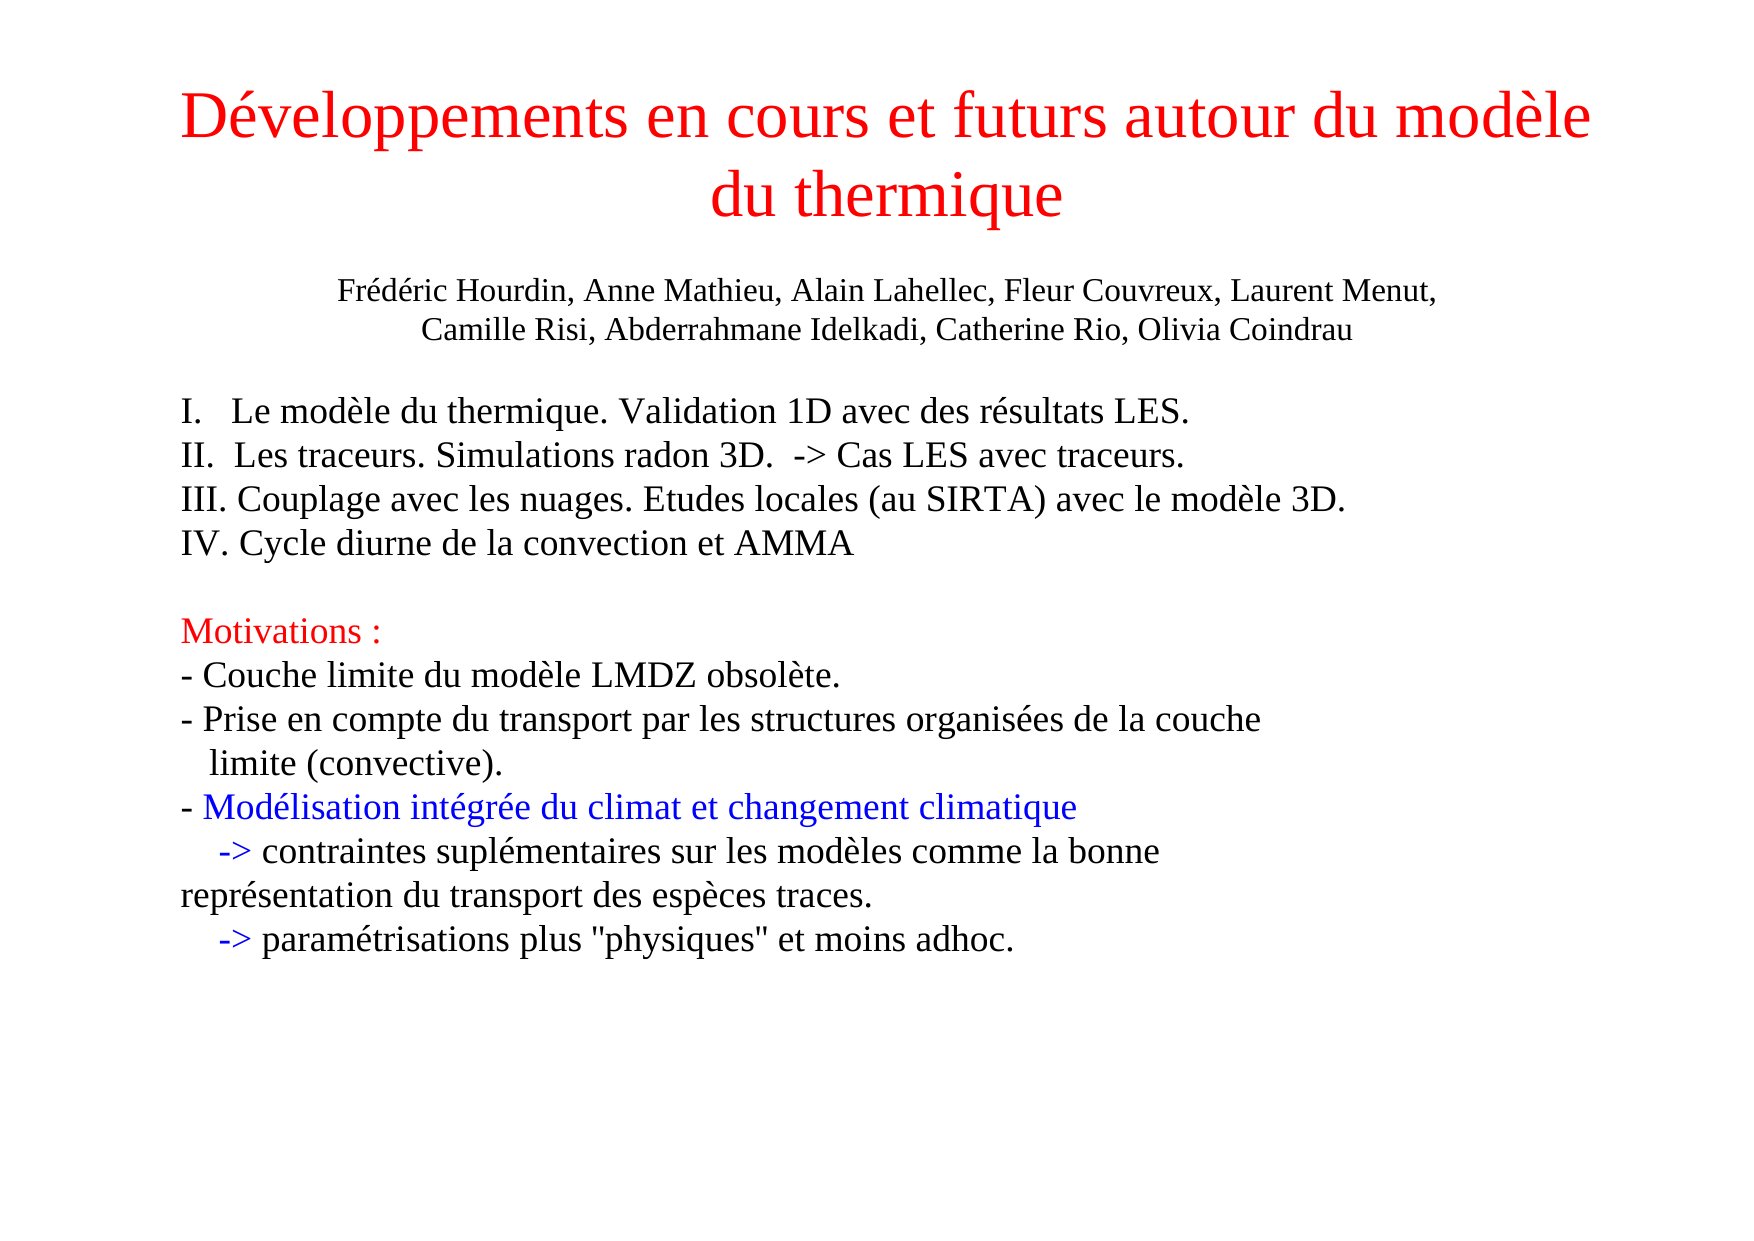

Développements en cours et futurs autour du modèle
du thermique
Frédéric Hourdin, Anne Mathieu, Alain Lahellec, Fleur Couvreux, Laurent Menut,
Camille Risi, Abderrahmane Idelkadi, Catherine Rio, Olivia Coindrau
I. Le modèle du thermique. Validation 1D avec des résultats LES.
II. Les traceurs. Simulations radon 3D. -> Cas LES avec traceurs.
III. Couplage avec les nuages. Etudes locales (au SIRTA) avec le modèle 3D.
IV. Cycle diurne de la convection et AMMA
Motivations :
- Couche limite du modèle LMDZ obsolète.
- Prise en compte du transport par les structures organisées de la couche
 limite (convective).
- Modélisation intégrée du climat et changement climatique
 -> contraintes suplémentaires sur les modèles comme la bonne
représentation du transport des espèces traces.
 -> paramétrisations plus ''physiques'' et moins adhoc.